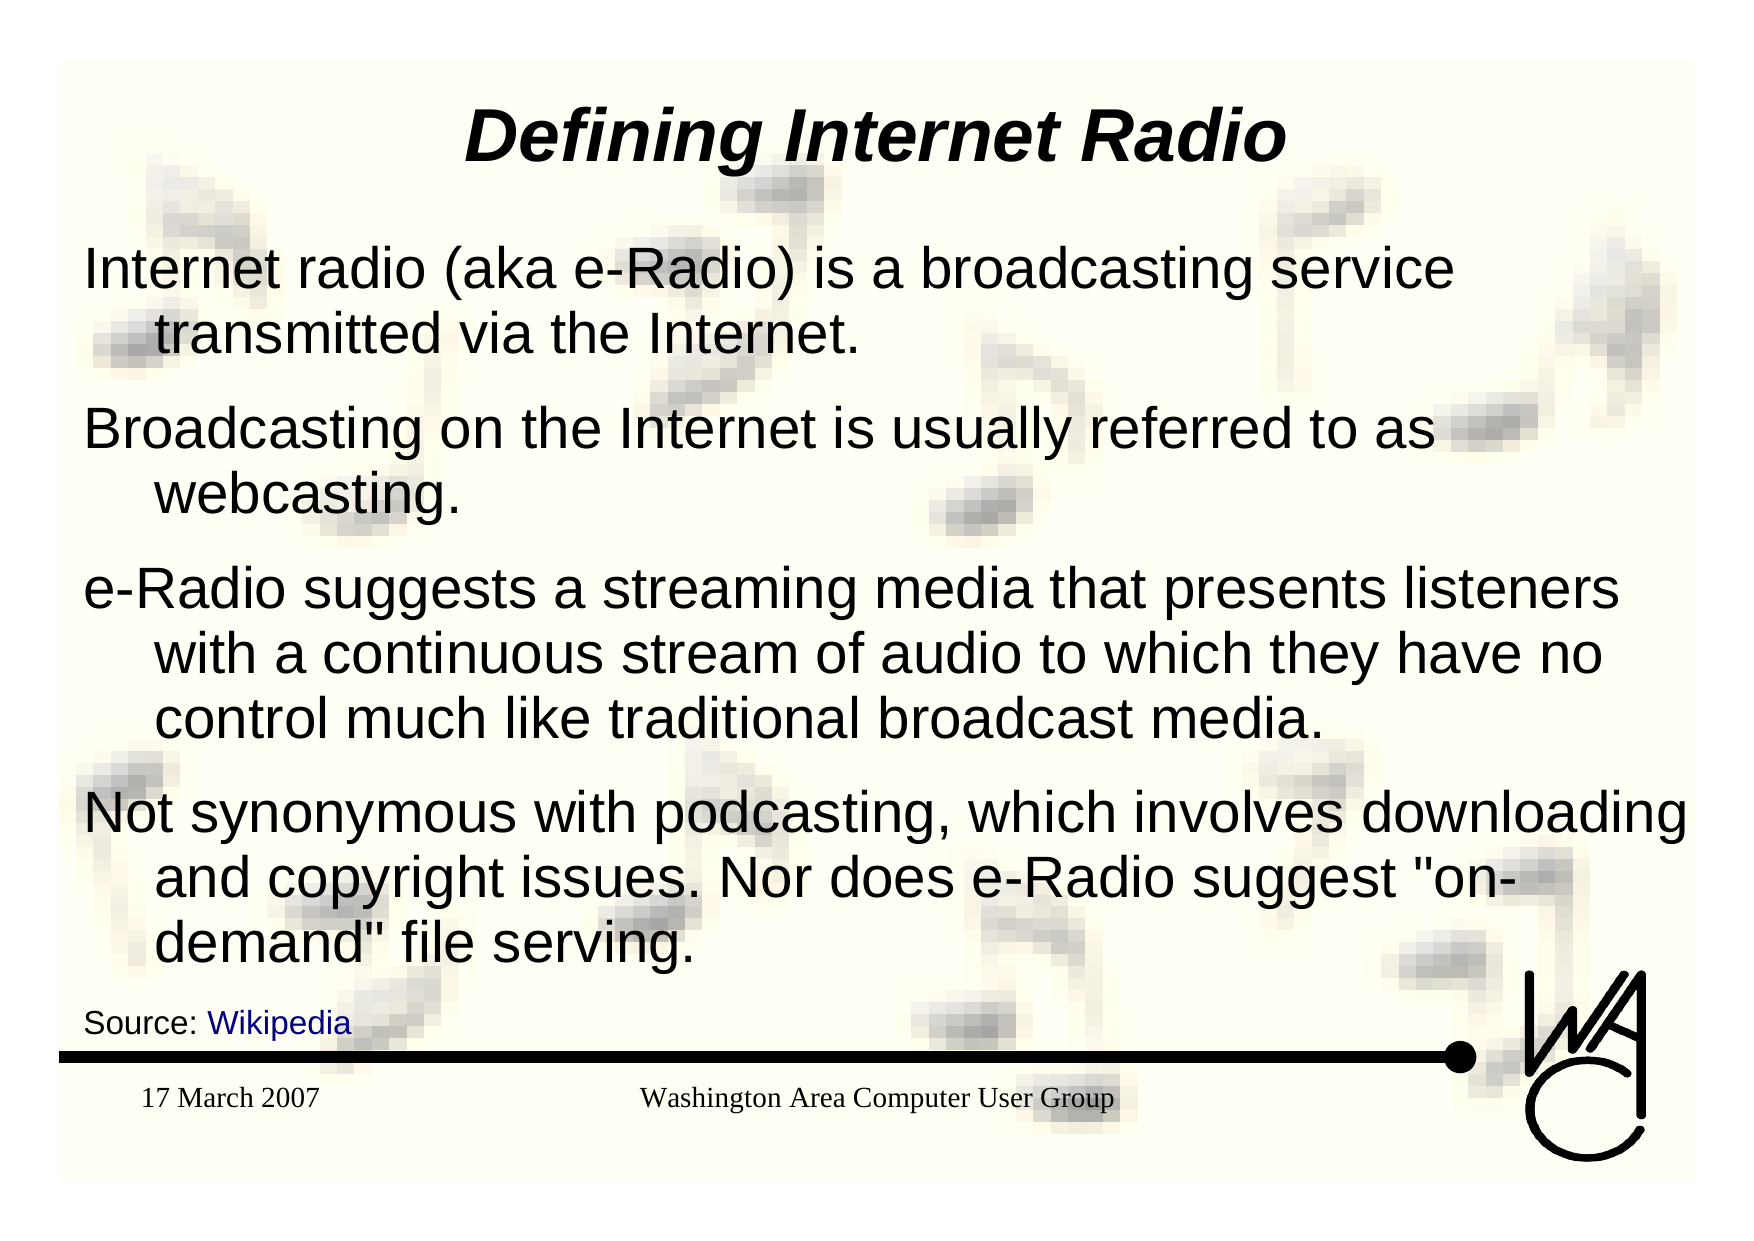

# Defining Internet Radio
Internet radio (aka e-Radio) is a broadcasting service transmitted via the Internet.
Broadcasting on the Internet is usually referred to as webcasting.
e-Radio suggests a streaming media that presents listeners with a continuous stream of audio to which they have no control much like traditional broadcast media.
Not synonymous with podcasting, which involves downloading and copyright issues. Nor does e-Radio suggest "on-demand" file serving.
Source: Wikipedia
17 March 2007
Washington Area Computer User Group